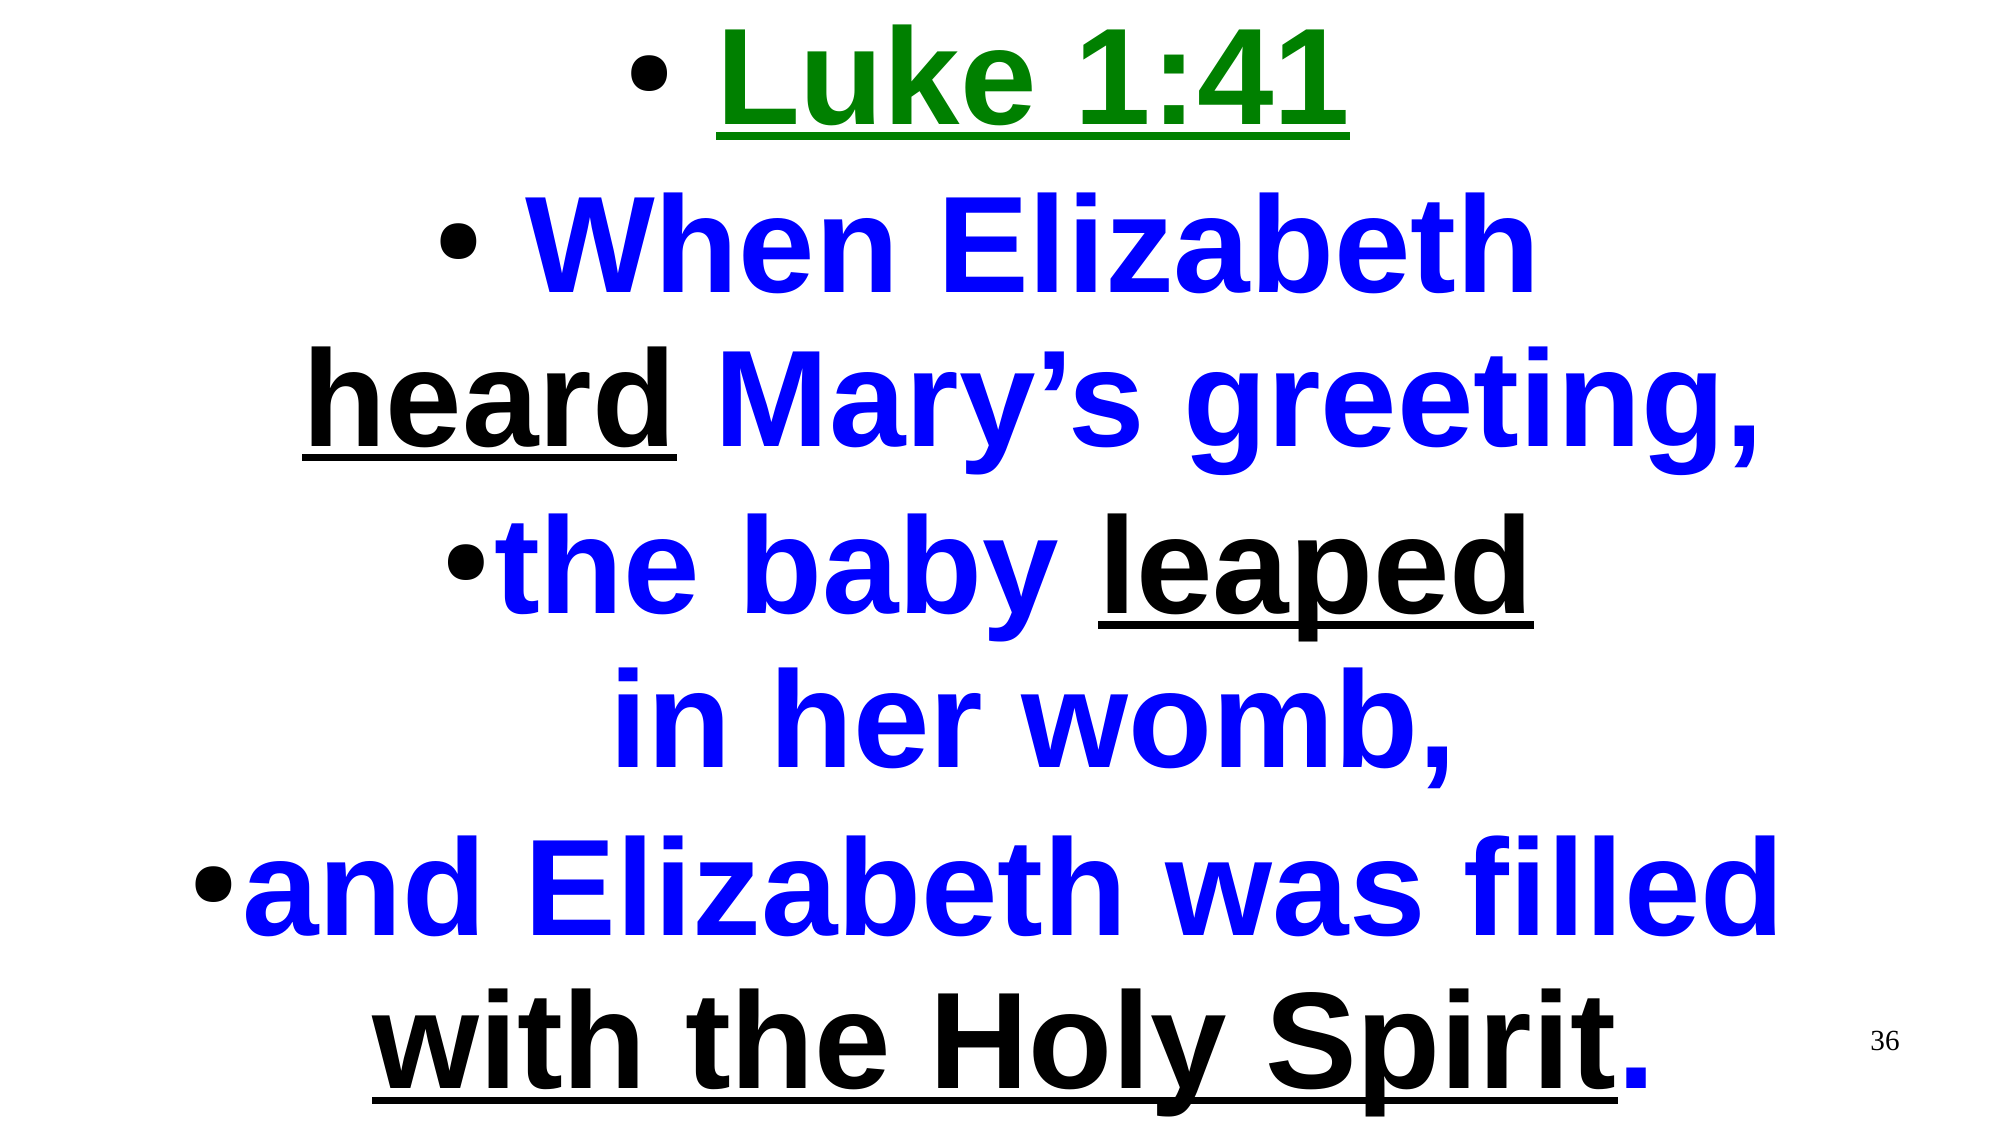

# Luke 1:41
 When Elizabeth
heard Mary’s greeting,
the baby leaped
in her womb,
and Elizabeth was filled
with the Holy Spirit.
36